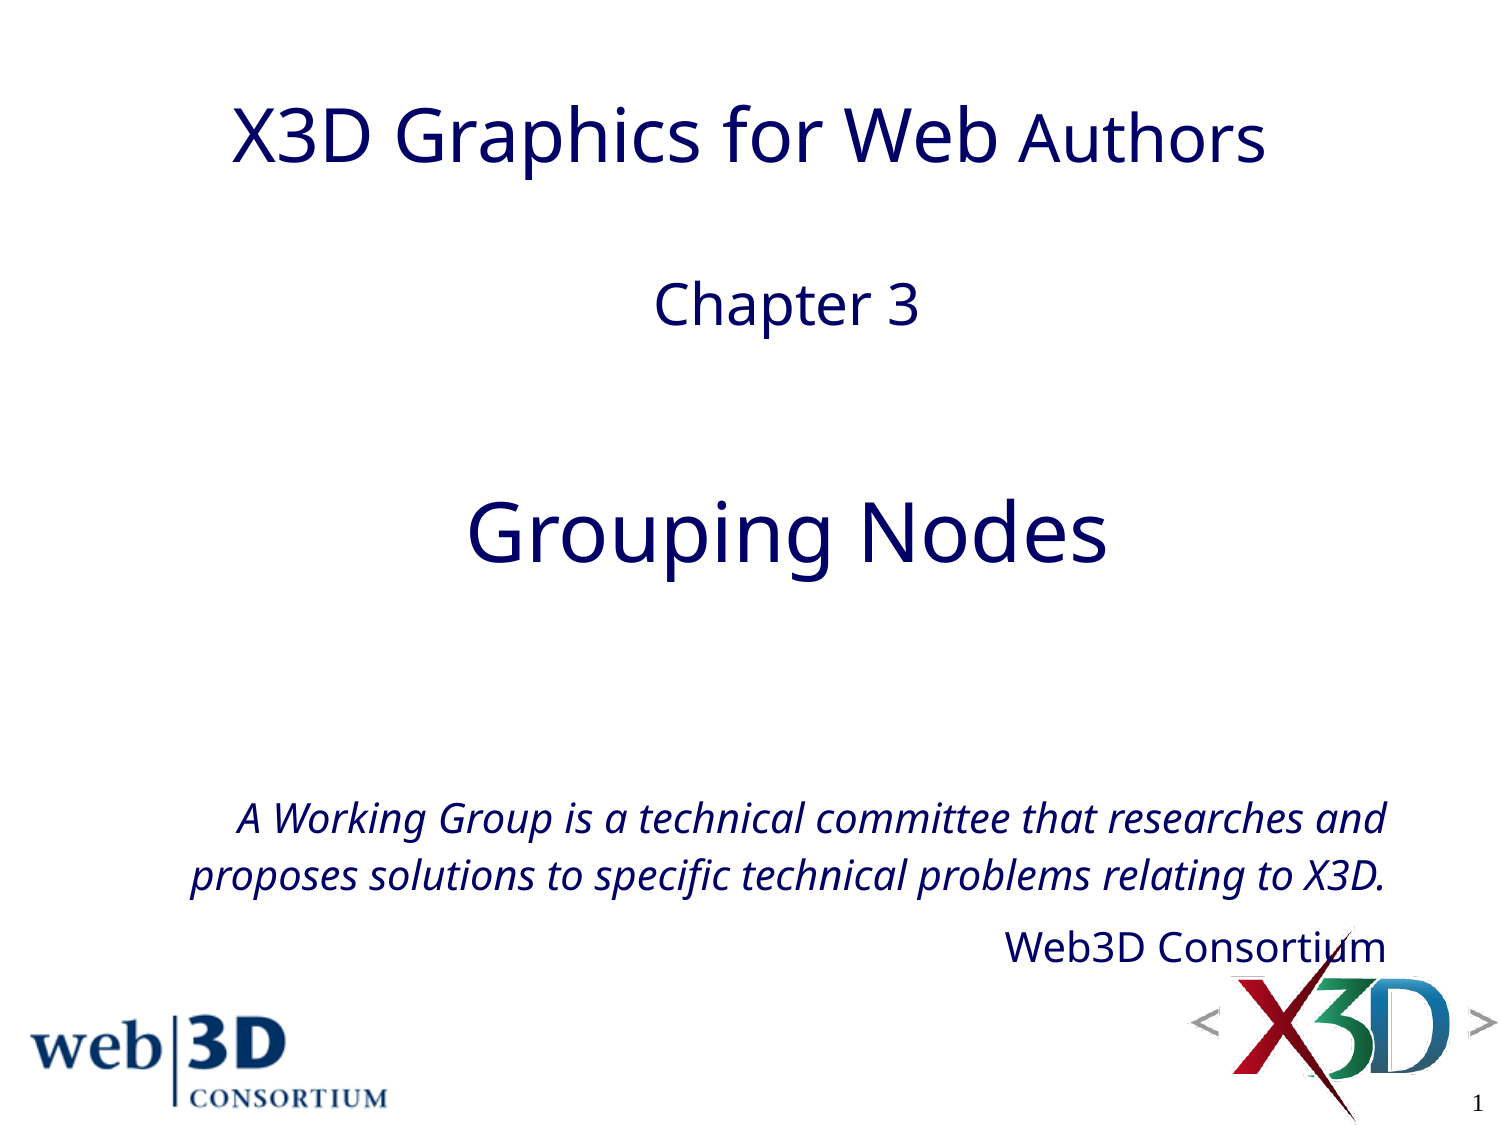

# X3D Graphics for Web Authors
Chapter 3
Grouping Nodes
A Working Group is a technical committee that researches and proposes solutions to specific technical problems relating to X3D.
Web3D Consortium